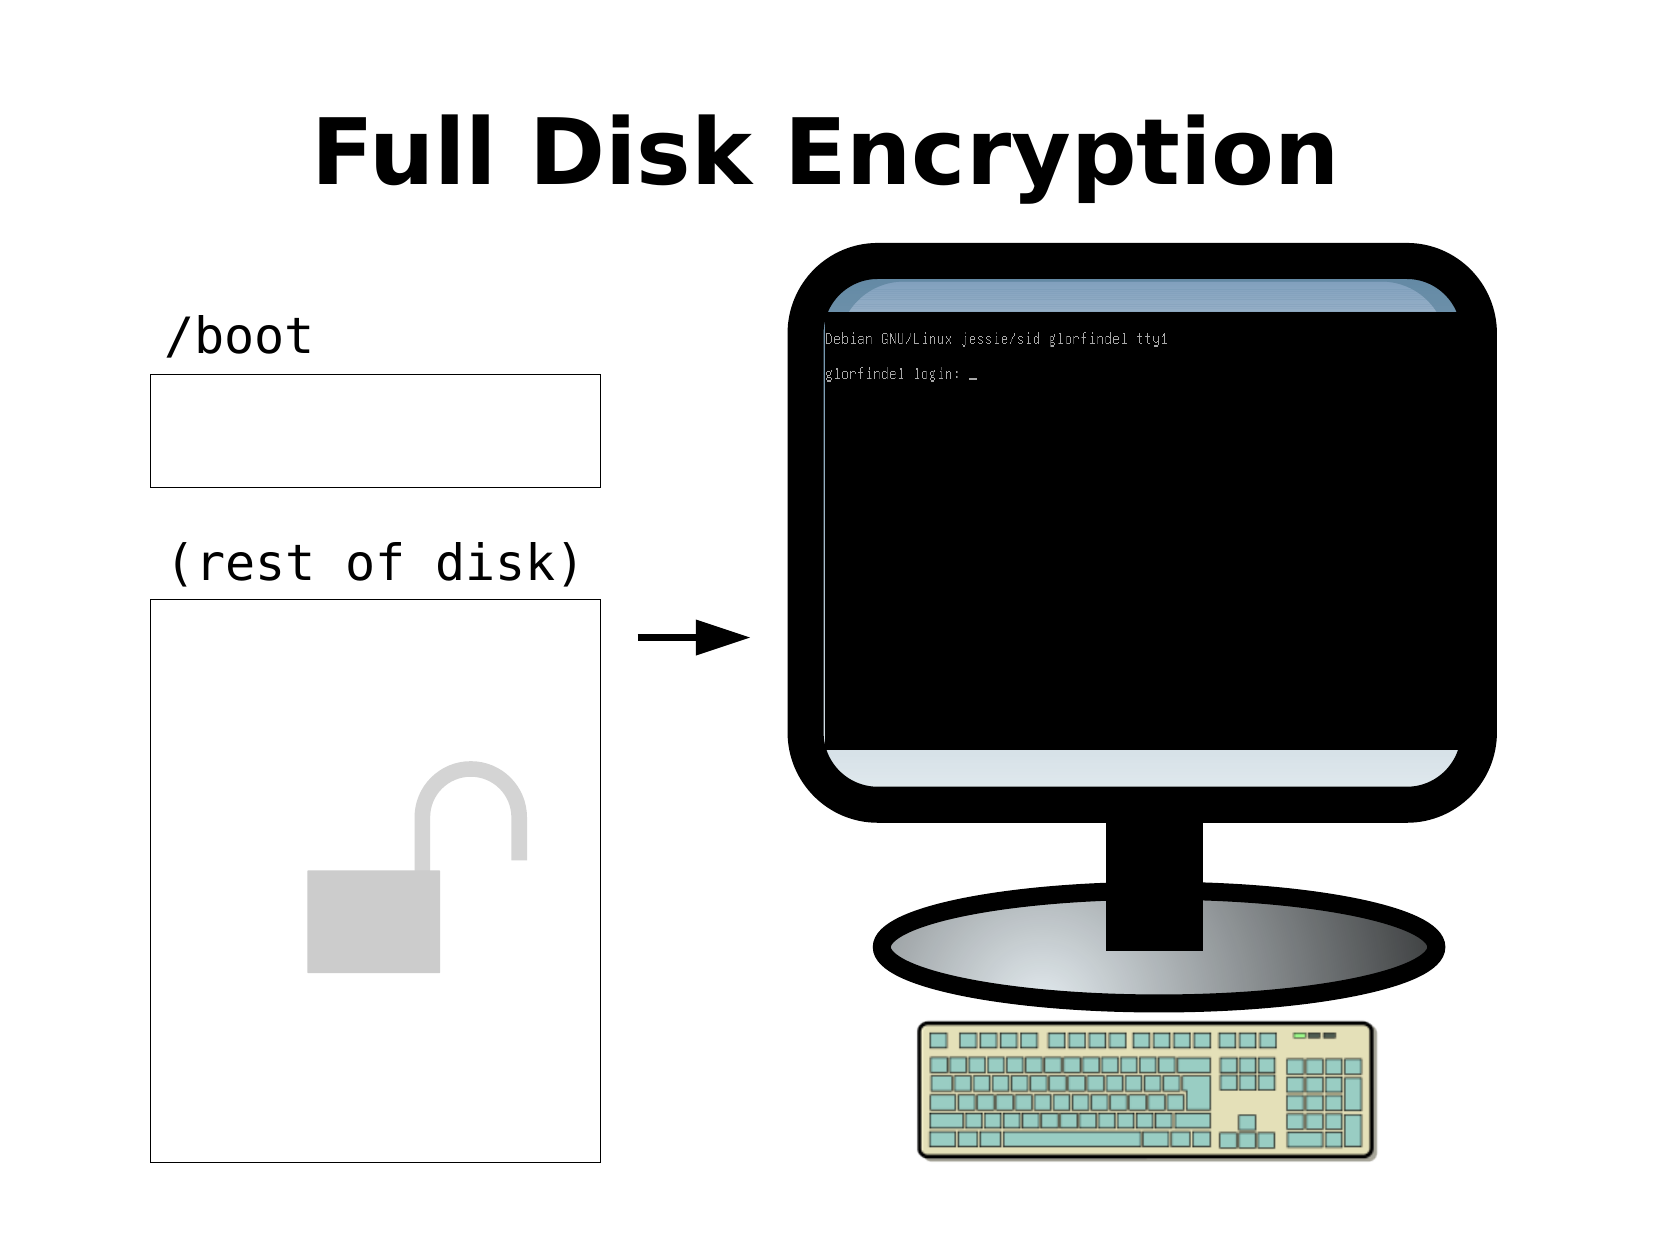

# Full Disk Encryption
/boot
(rest of disk)